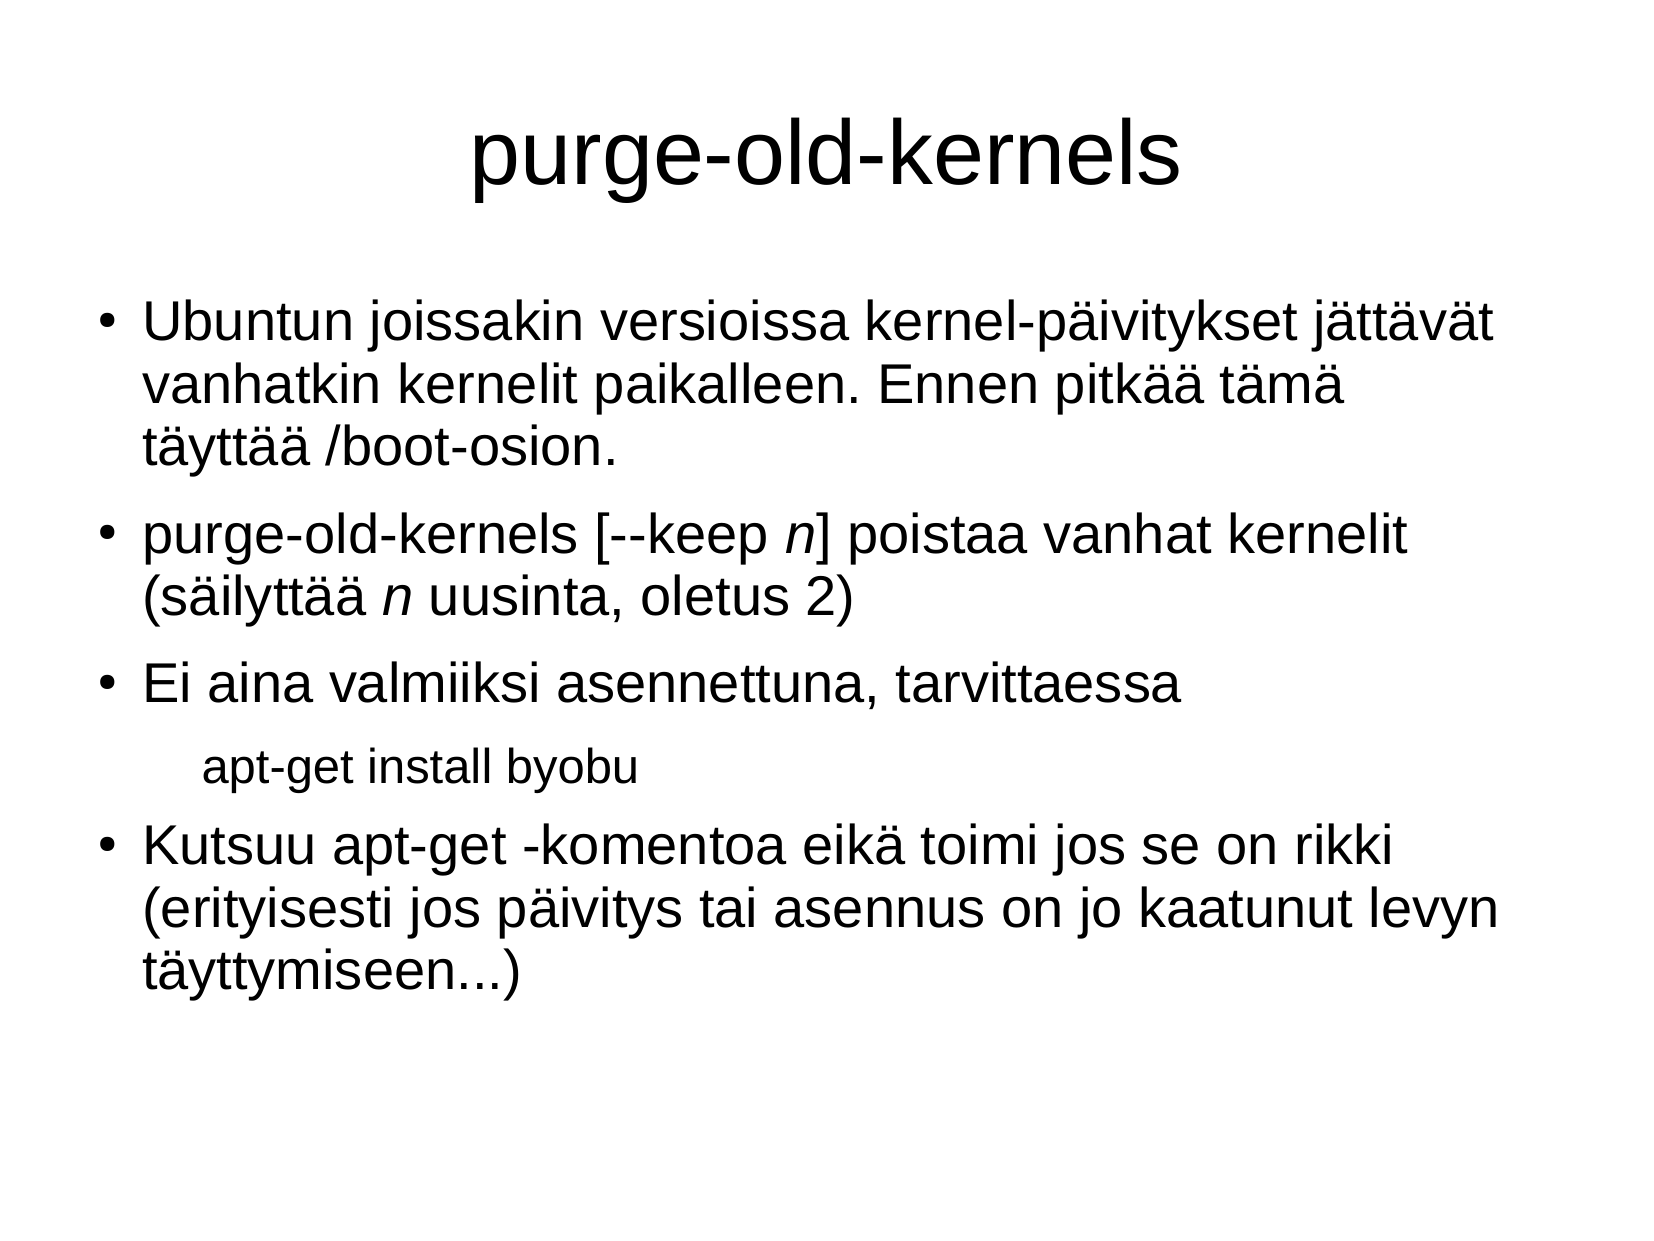

# purge-old-kernels
Ubuntun joissakin versioissa kernel-päivitykset jättävät vanhatkin kernelit paikalleen. Ennen pitkää tämä täyttää /boot-osion.
purge-old-kernels [--keep n] poistaa vanhat kernelit (säilyttää n uusinta, oletus 2)
Ei aina valmiiksi asennettuna, tarvittaessa
apt-get install byobu
Kutsuu apt-get -komentoa eikä toimi jos se on rikki (erityisesti jos päivitys tai asennus on jo kaatunut levyn täyttymiseen...)